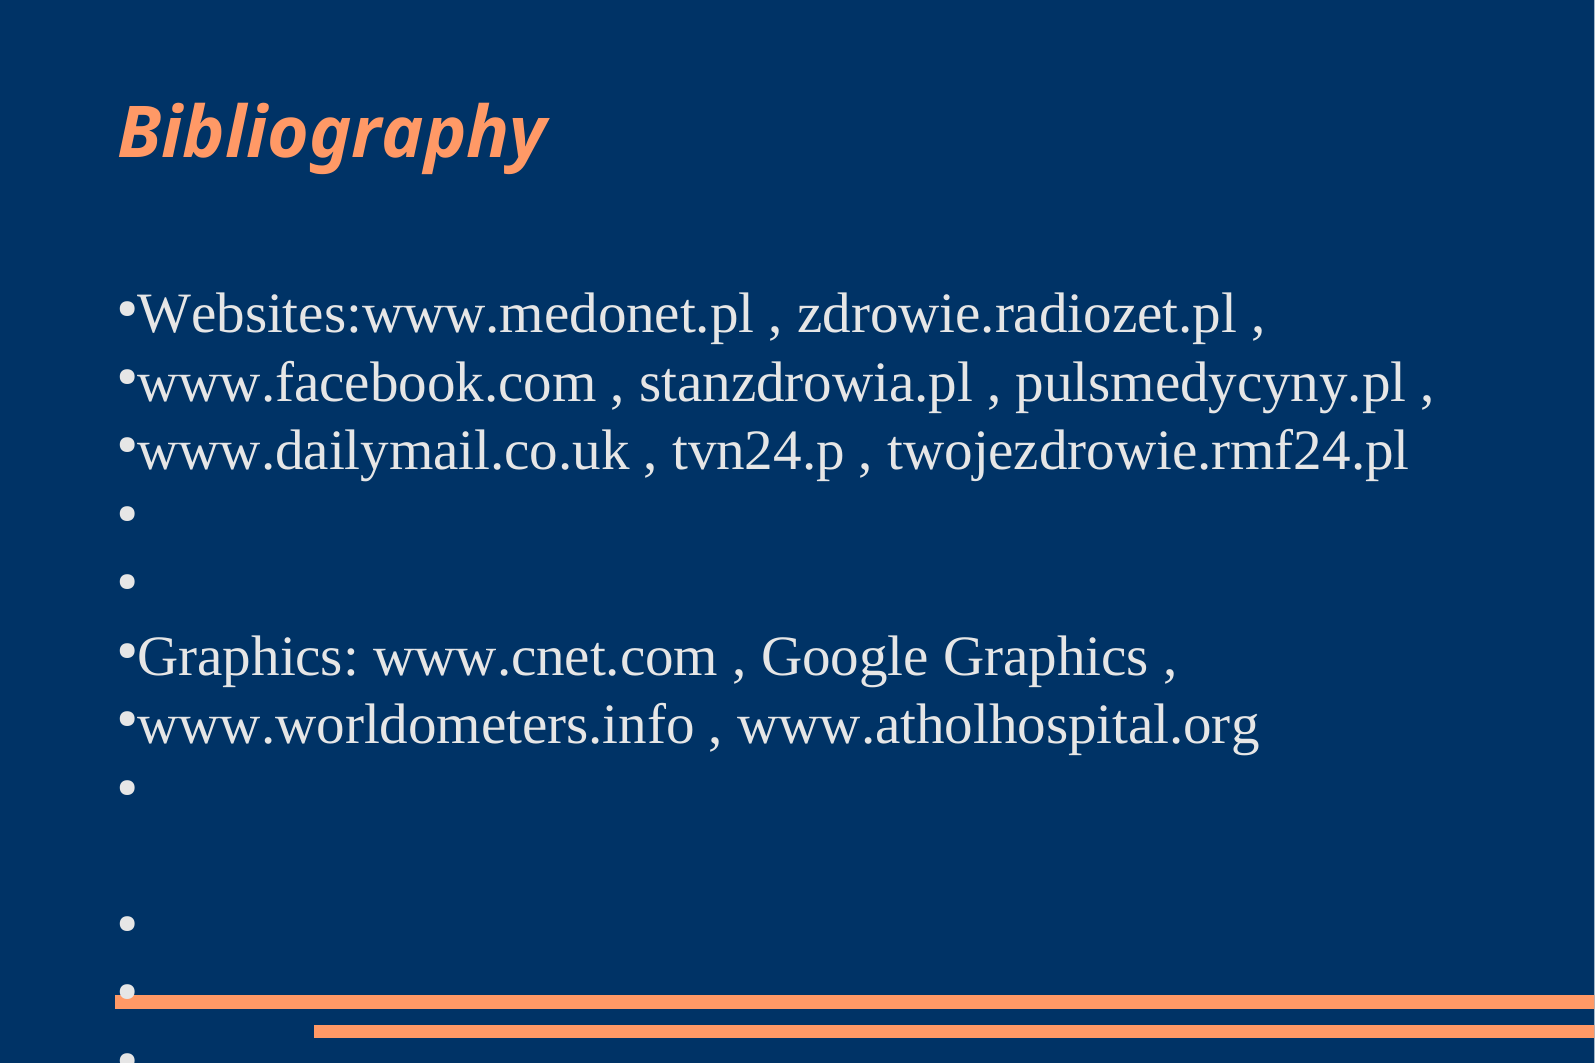

# Bibliography
Websites:www.medonet.pl , zdrowie.radiozet.pl ,
www.facebook.com , stanzdrowia.pl , pulsmedycyny.pl ,
www.dailymail.co.uk , tvn24.p , twojezdrowie.rmf24.pl
Graphics: www.cnet.com , Google Graphics ,
www.worldometers.info , www.atholhospital.org